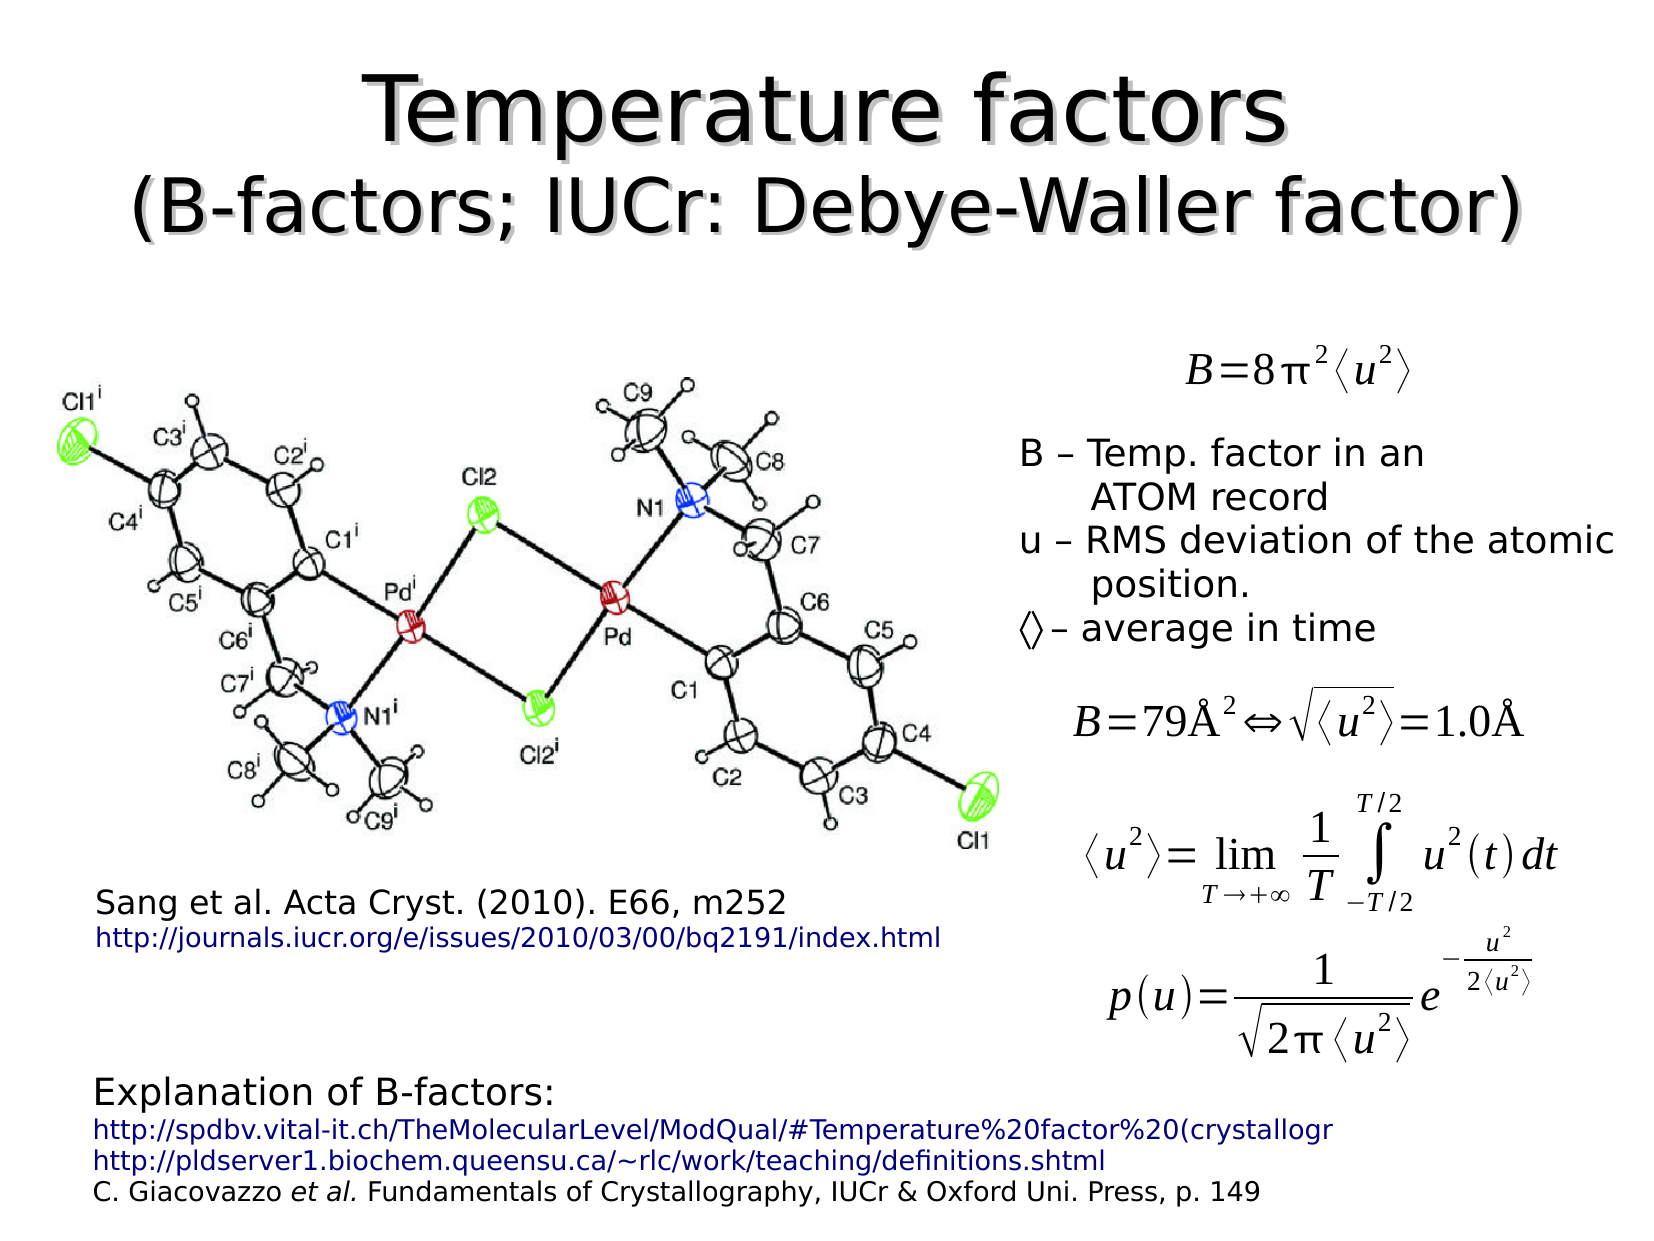

# Temperature factors (B-factors; IUCr: Debye-Waller factor)
B – Temp. factor in an
      ATOM record
u – RMS deviation of the atomic
 position.
〈〉 – average in time
Sang et al. Acta Cryst. (2010). E66, m252
http://journals.iucr.org/e/issues/2010/03/00/bq2191/index.html
Explanation of B-factors:
http://spdbv.vital-it.ch/TheMolecularLevel/ModQual/#Temperature%20factor%20(crystallogr
http://pldserver1.biochem.queensu.ca/~rlc/work/teaching/definitions.shtml
C. Giacovazzo et al. Fundamentals of Crystallography, IUCr & Oxford Uni. Press, p. 149